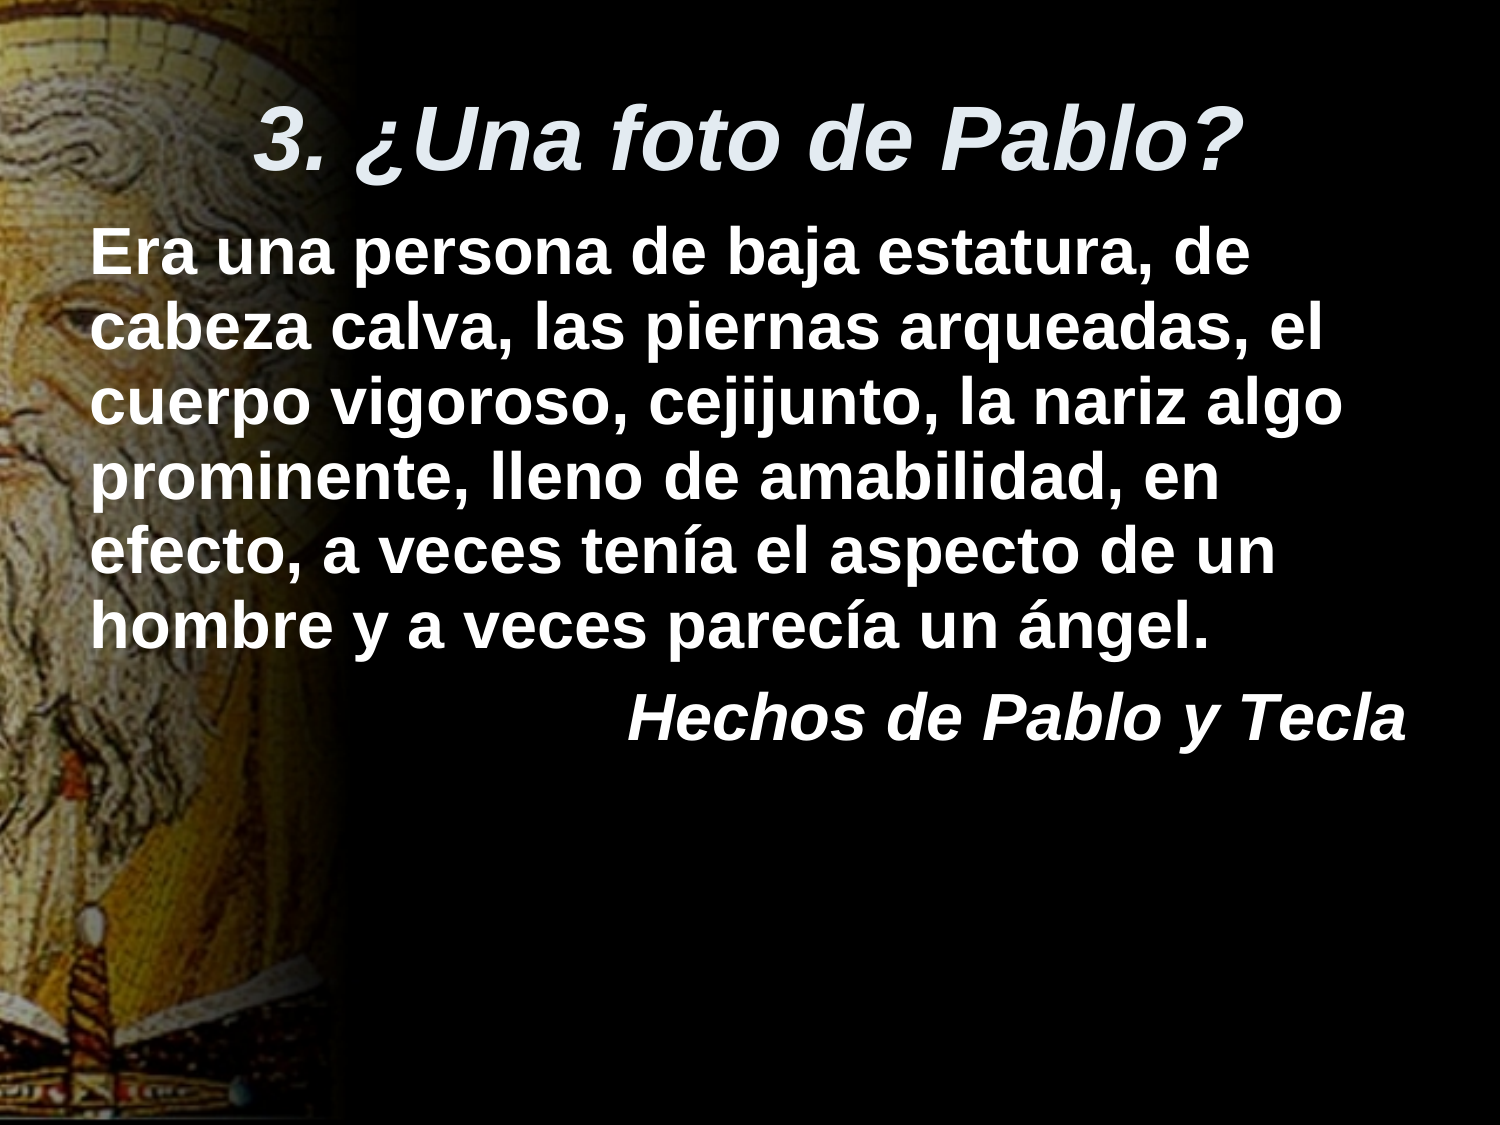

# 3. ¿Una foto de Pablo?
Era una persona de baja estatura, de cabeza calva, las piernas arqueadas, el cuerpo vigoroso, cejijunto, la nariz algo prominente, lleno de amabilidad, en efecto, a veces tenía el aspecto de un hombre y a veces parecía un ángel.
Hechos de Pablo y Tecla